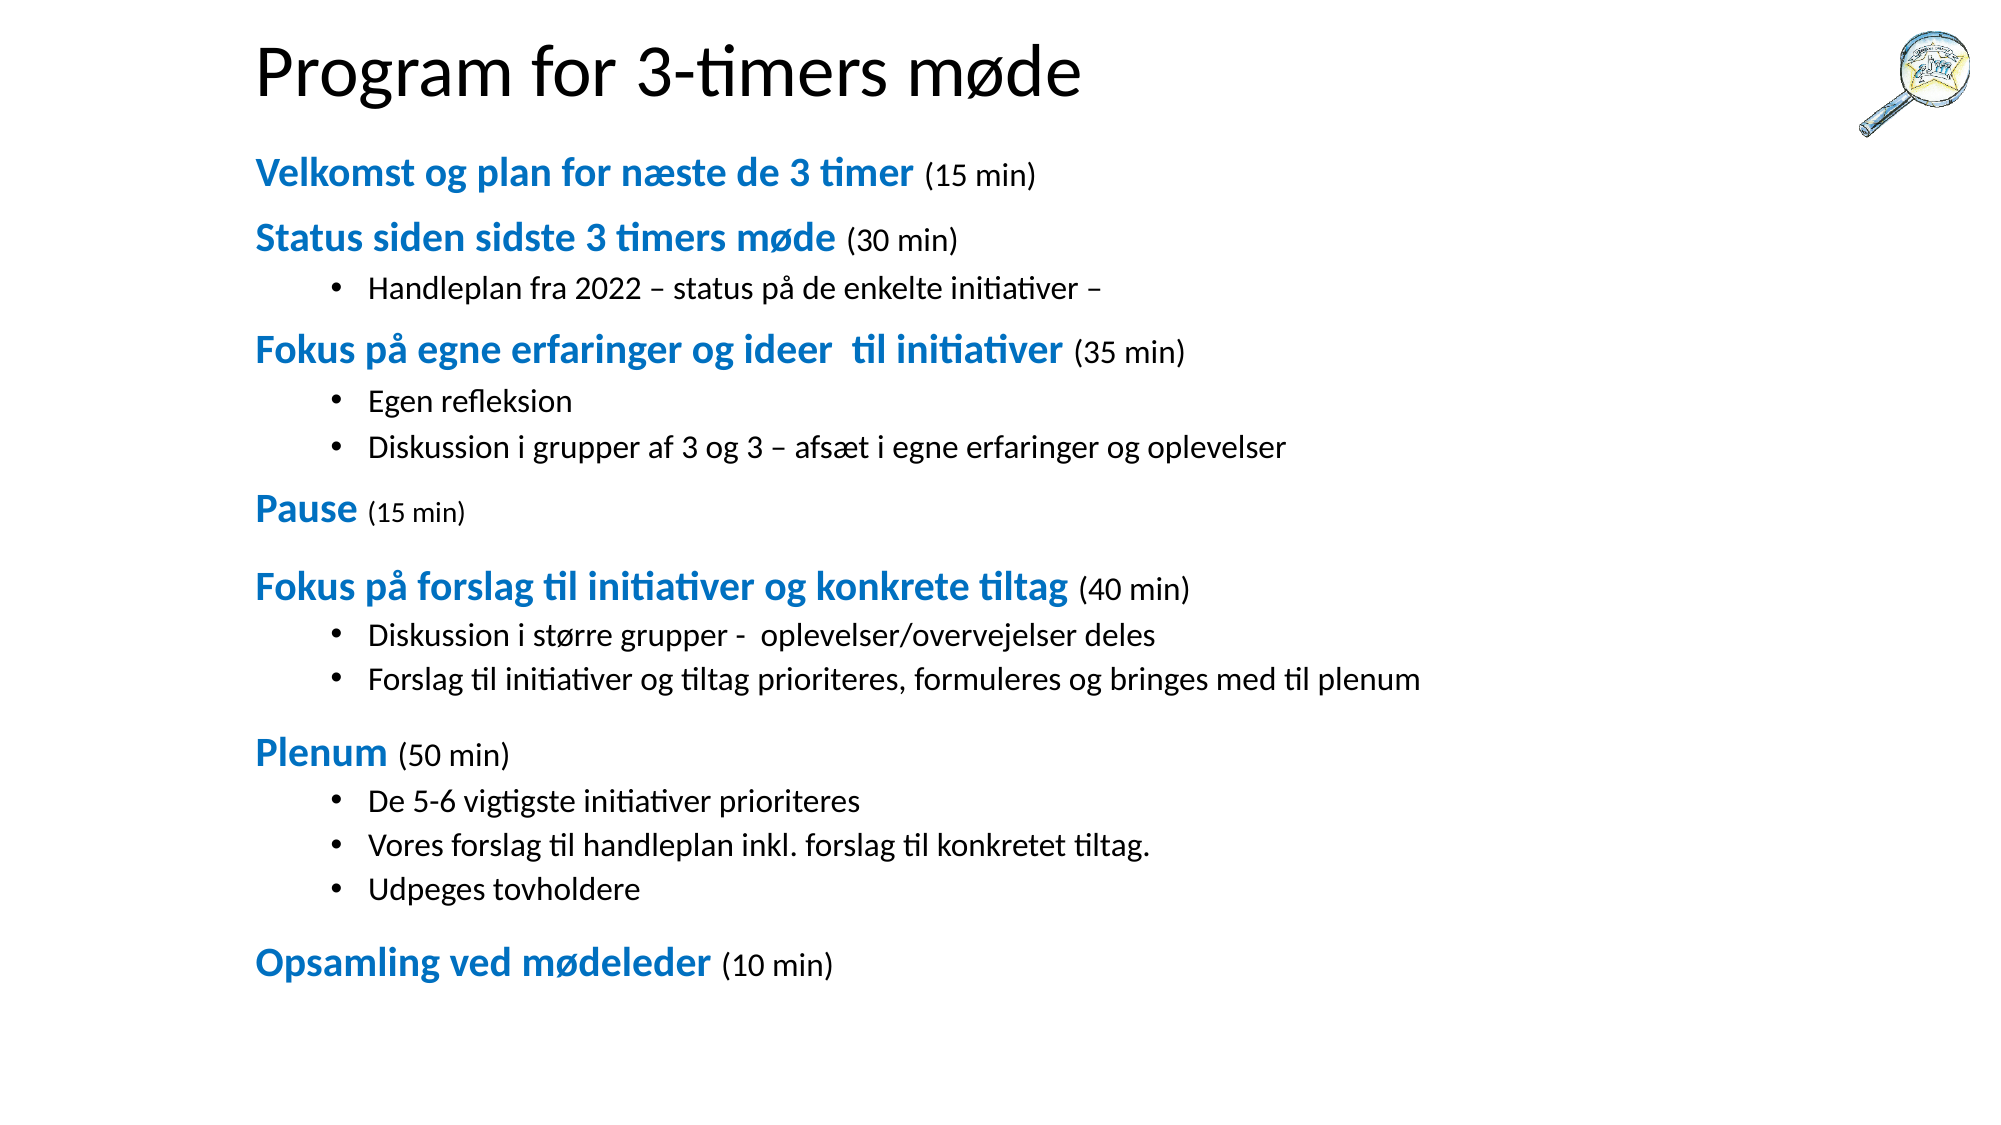

# Program for 3-timers møde
Velkomst og plan for næste de 3 timer (15 min)
Status siden sidste 3 timers møde (30 min)
Handleplan fra 2022 – status på de enkelte initiativer –
Fokus på egne erfaringer og ideer til initiativer (35 min)
Egen refleksion
Diskussion i grupper af 3 og 3 – afsæt i egne erfaringer og oplevelser
Pause (15 min)
Fokus på forslag til initiativer og konkrete tiltag (40 min)
Diskussion i større grupper - oplevelser/overvejelser deles
Forslag til initiativer og tiltag prioriteres, formuleres og bringes med til plenum
Plenum (50 min)
De 5-6 vigtigste initiativer prioriteres
Vores forslag til handleplan inkl. forslag til konkretet tiltag.
Udpeges tovholdere
Opsamling ved mødeleder (10 min)